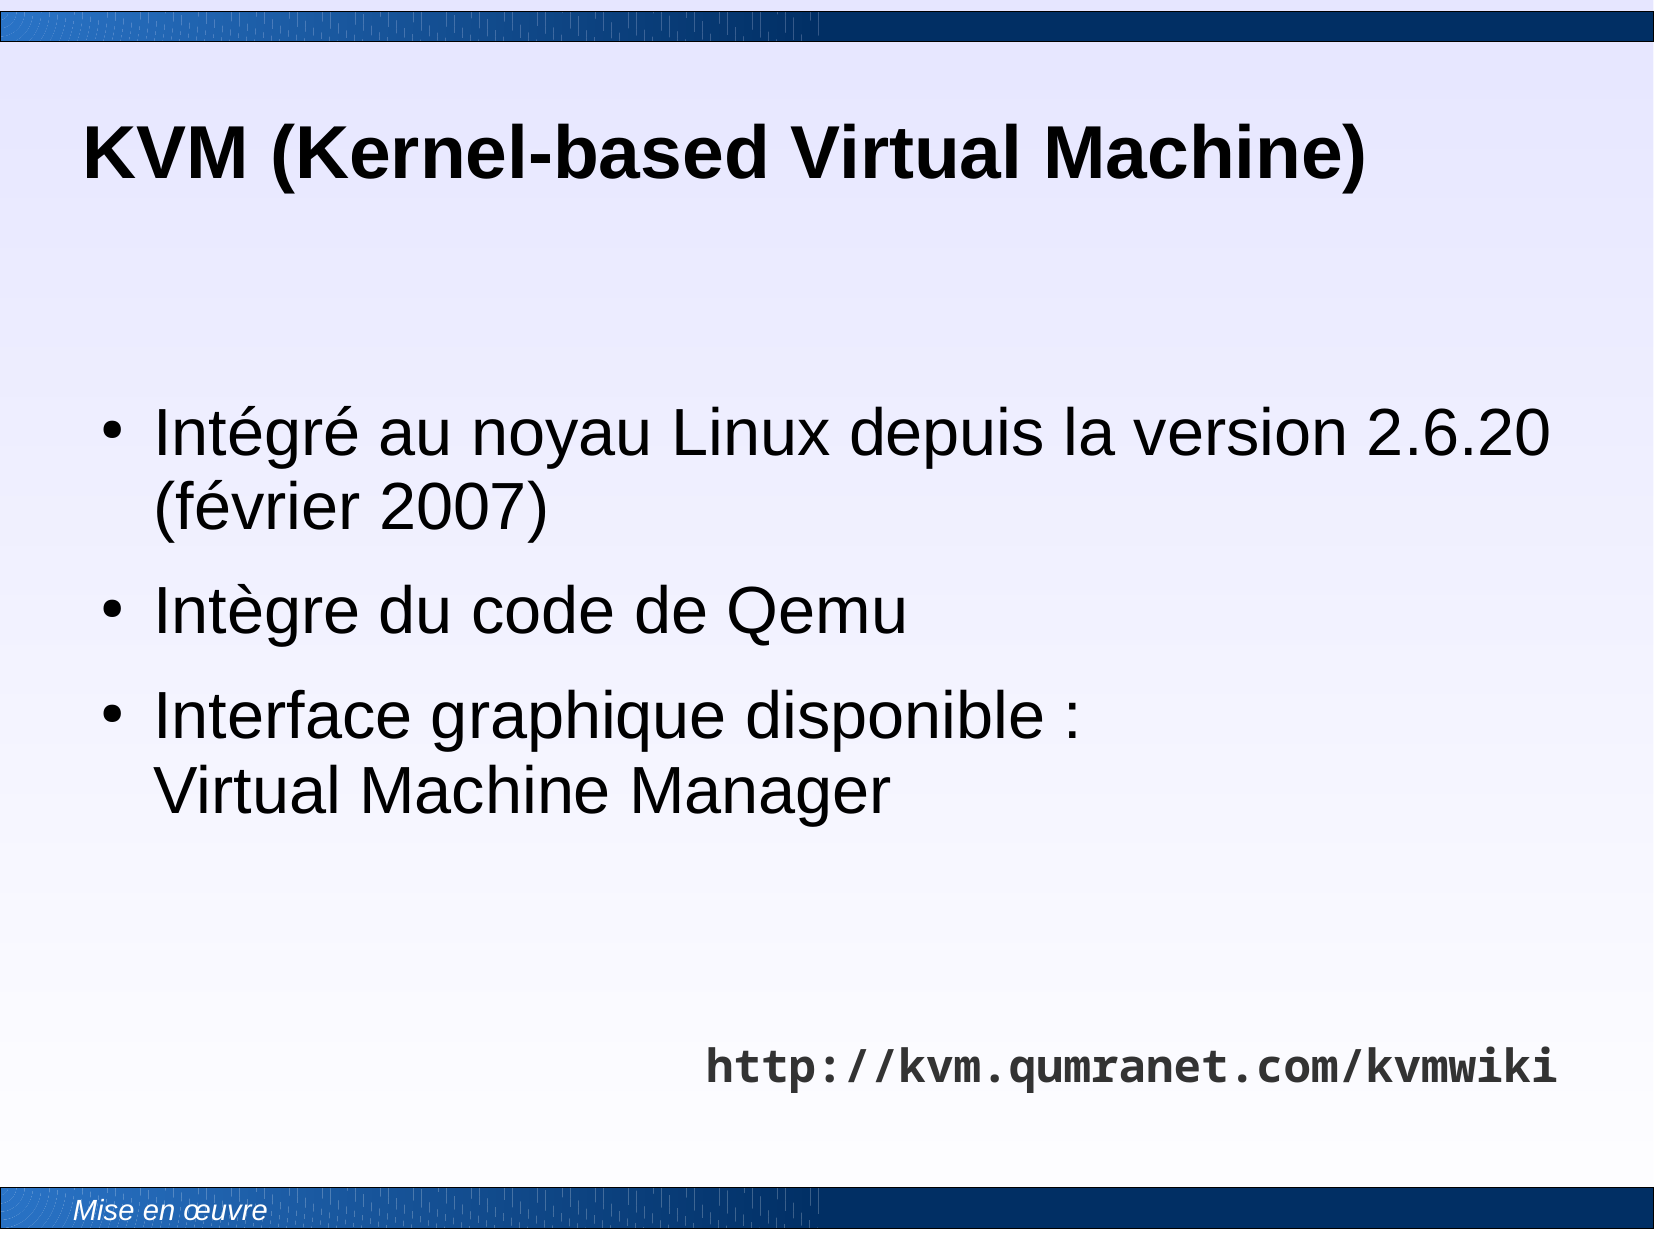

# KVM (Kernel-based Virtual Machine)
Intégré au noyau Linux depuis la version 2.6.20 (février 2007)
Intègre du code de Qemu
Interface graphique disponible :
Virtual Machine Manager
http://kvm.qumranet.com/kvmwiki
Mise en œuvre